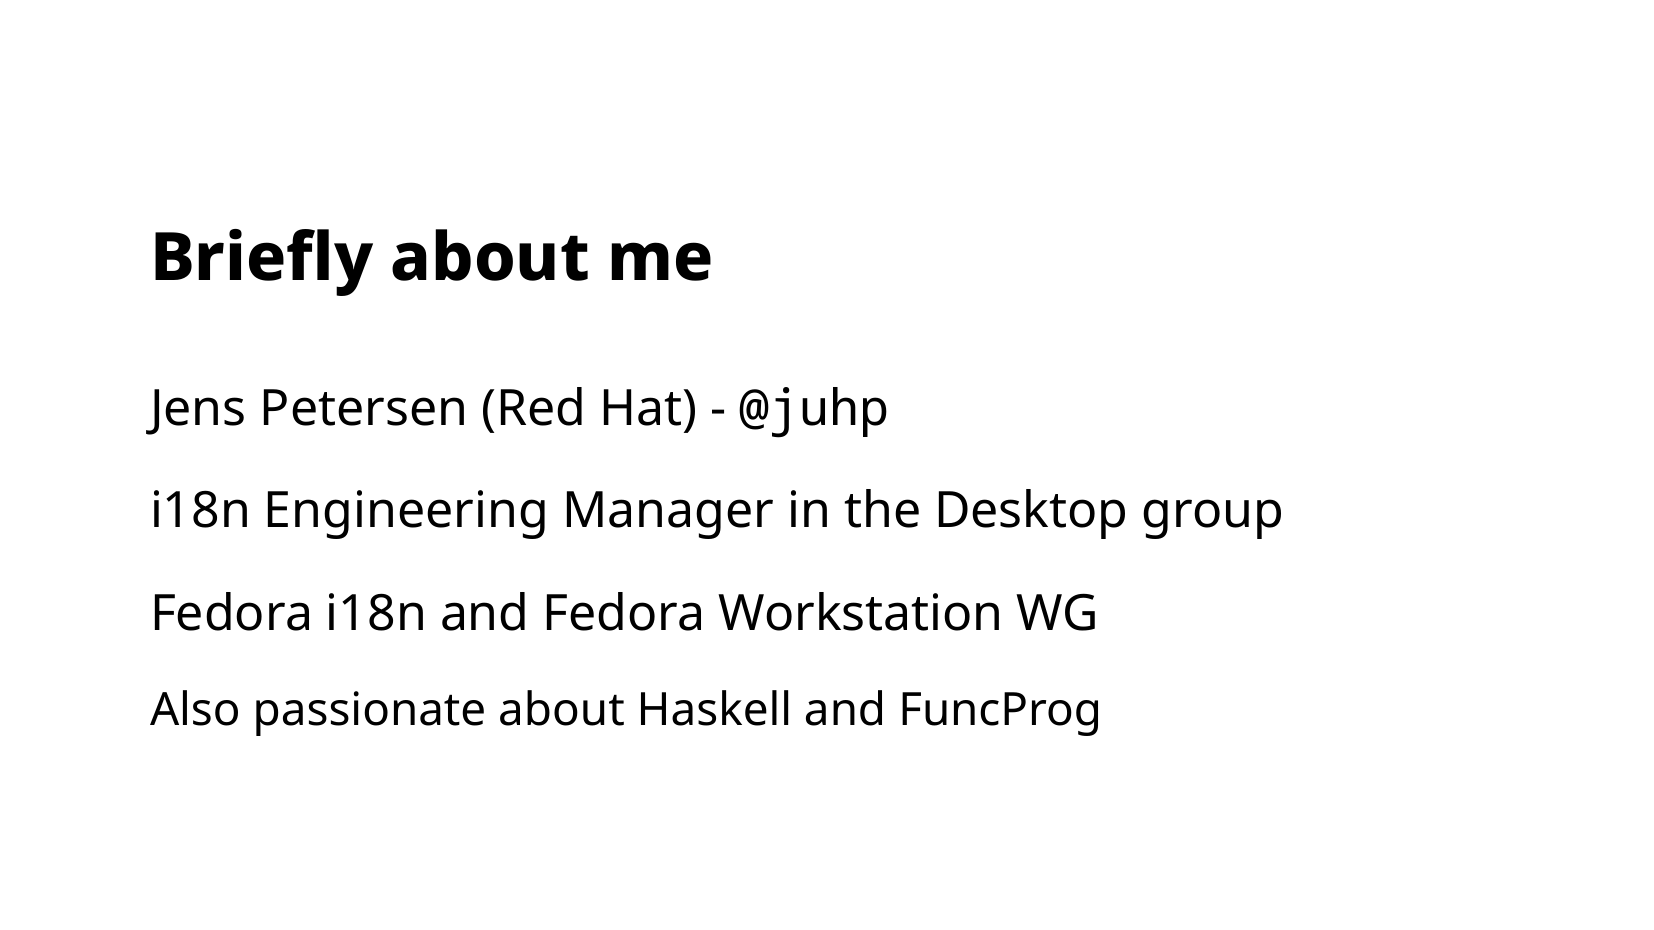

# Briefly about me
Jens Petersen (Red Hat) - @juhp
i18n Engineering Manager in the Desktop group
Fedora i18n and Fedora Workstation WG
Also passionate about Haskell and FuncProg